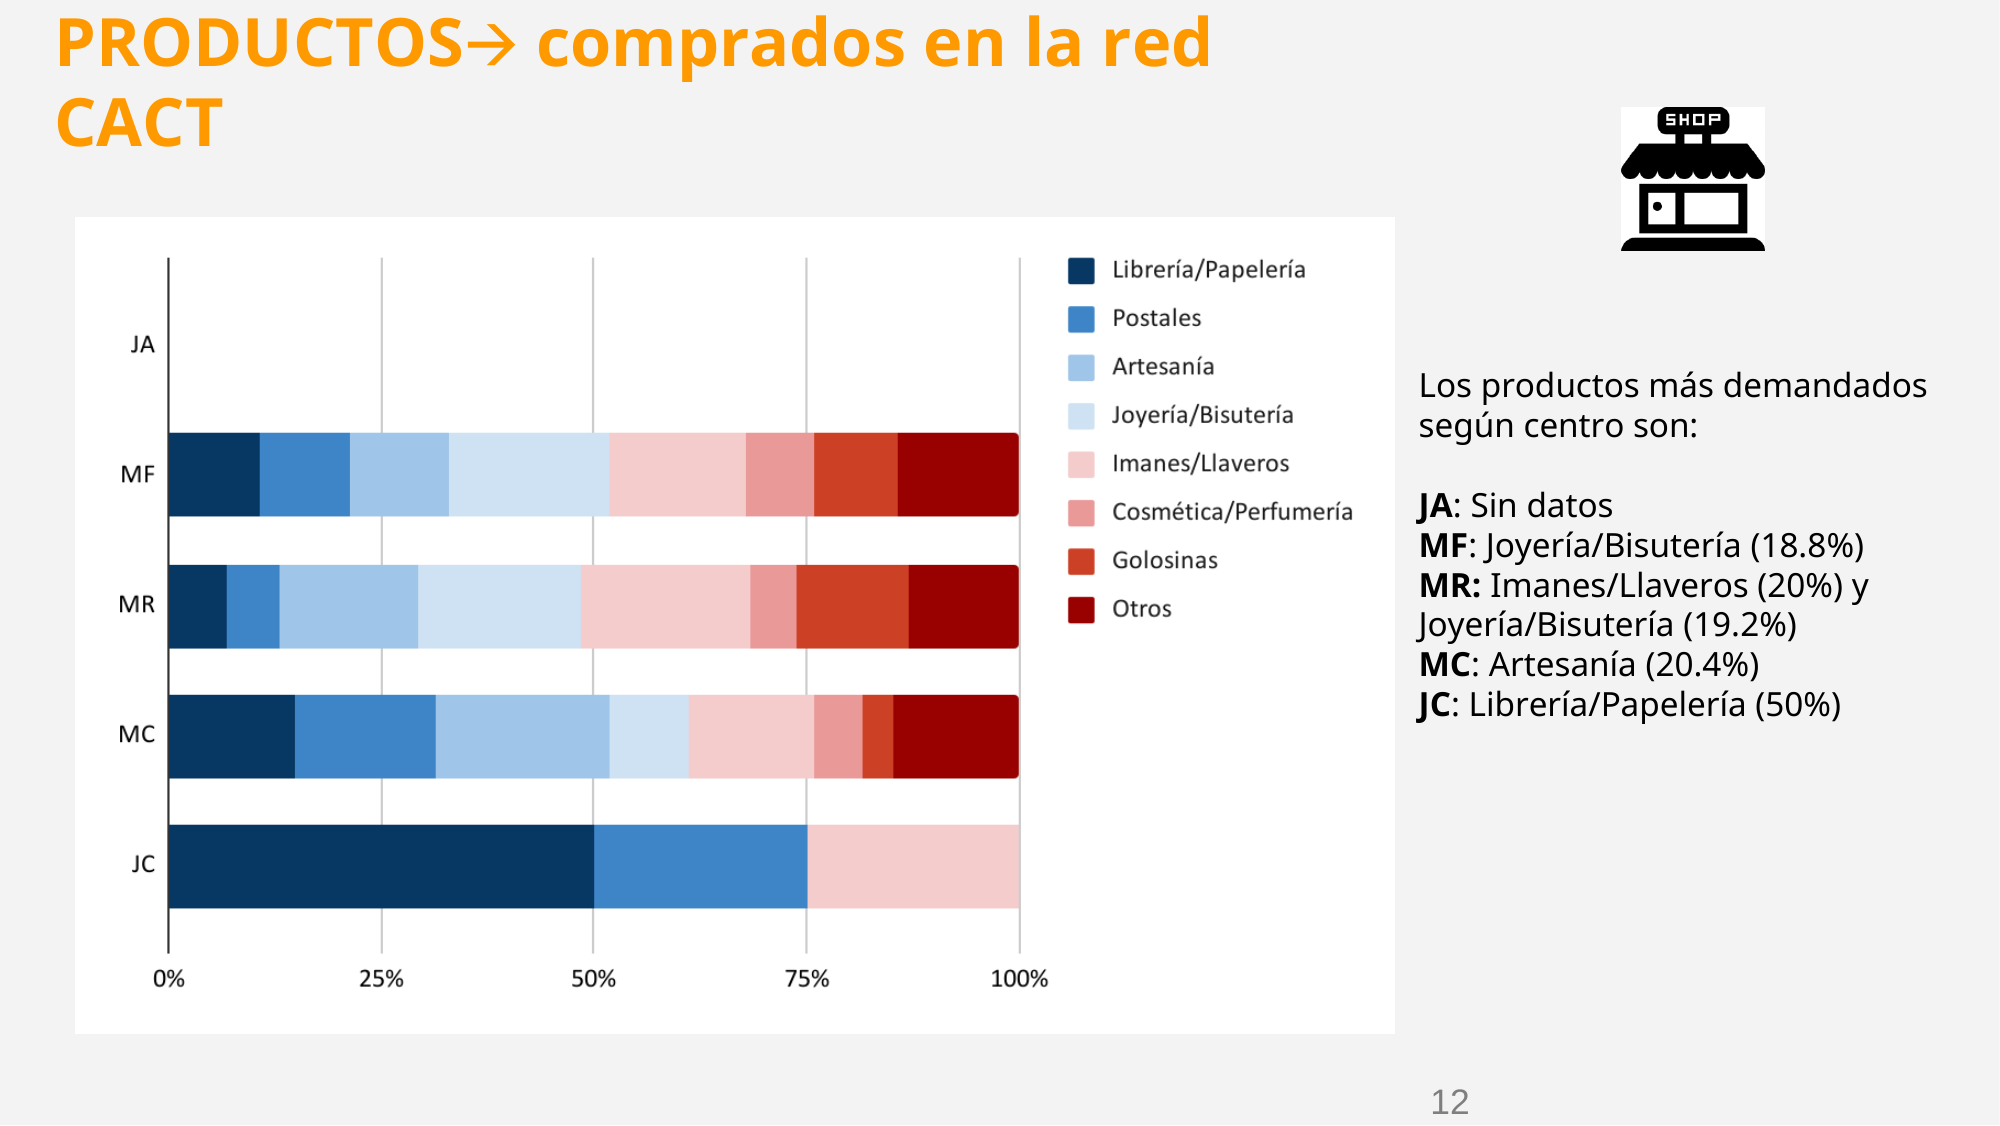

PRODUCTOS🡪 comprados en la red CACT
Los productos más demandados según centro son:
JA: Sin datos
MF: Joyería/Bisutería (18.8%)
MR: Imanes/Llaveros (20%) y Joyería/Bisutería (19.2%)
MC: Artesanía (20.4%)
JC: Librería/Papelería (50%)